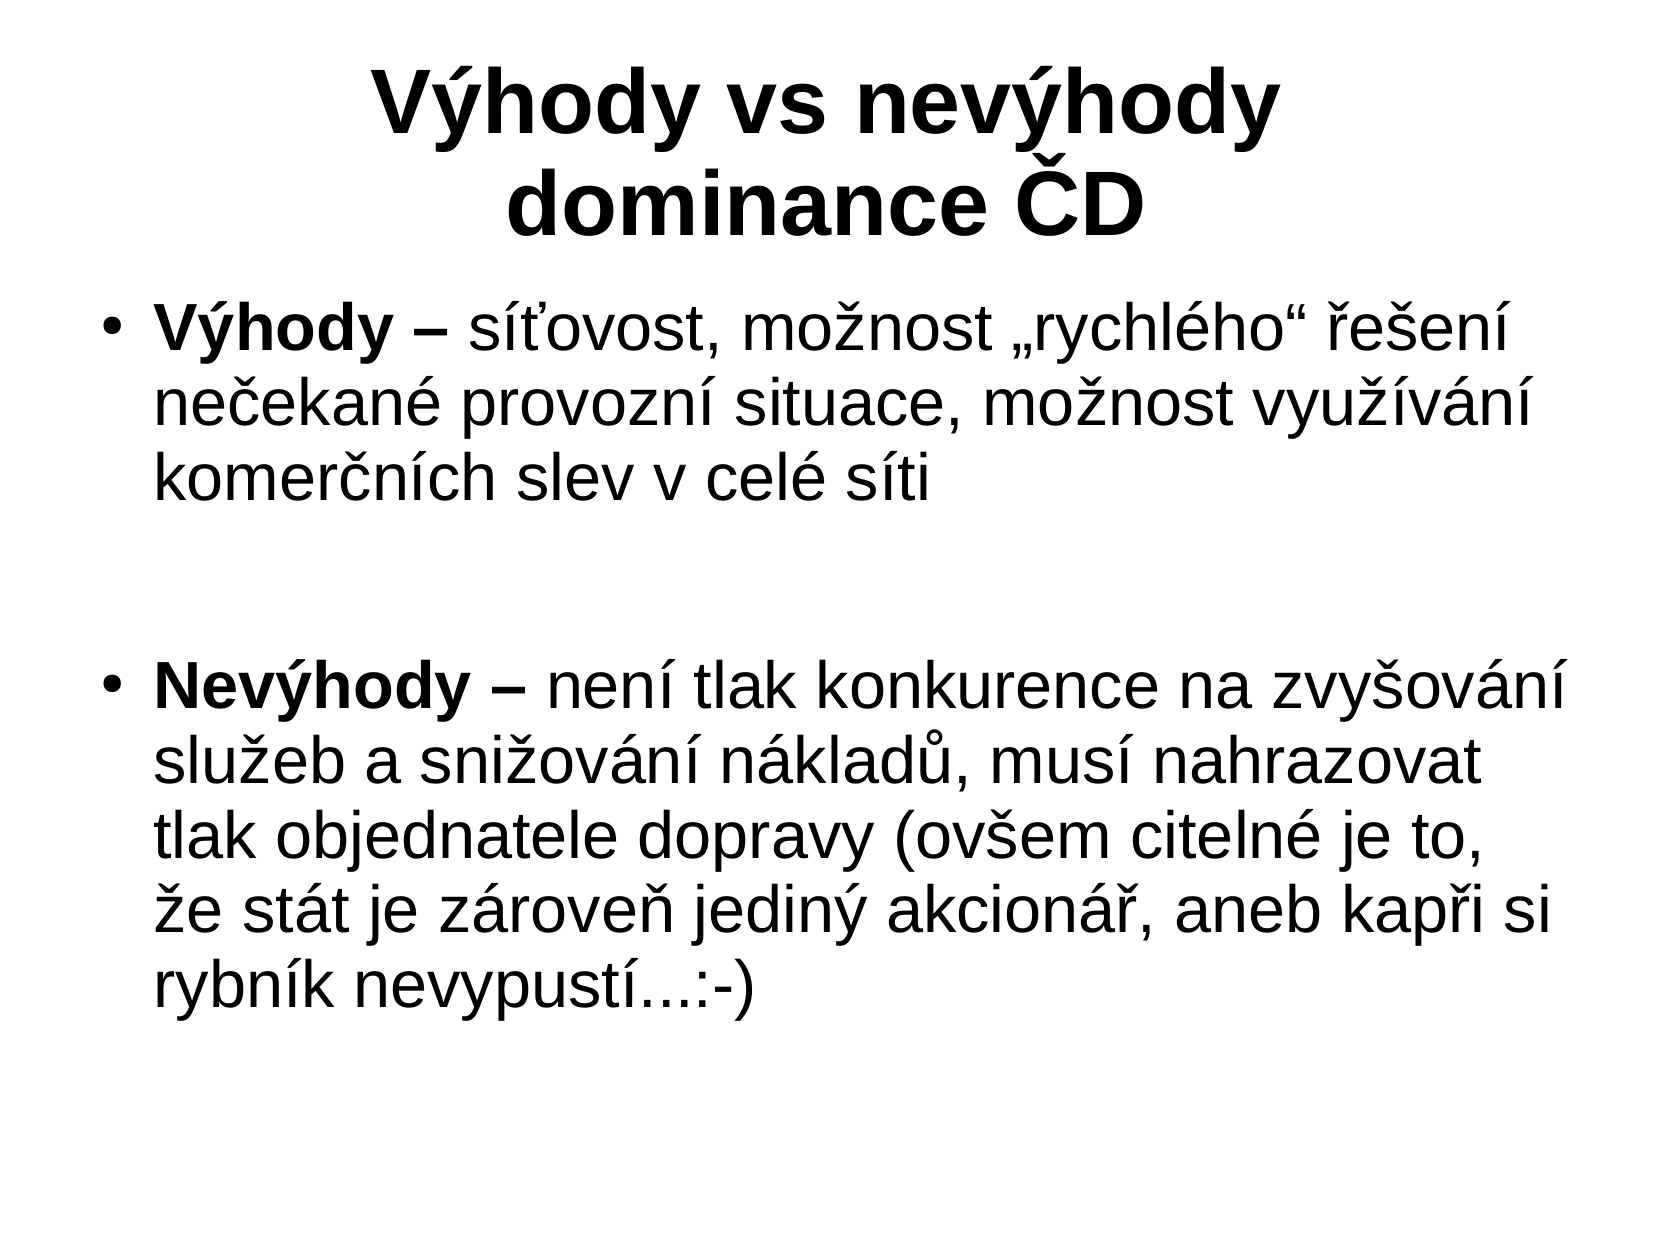

# Výhody vs nevýhody dominance ČD
Výhody – síťovost, možnost „rychlého“ řešení nečekané provozní situace, možnost využívání komerčních slev v celé síti
Nevýhody – není tlak konkurence na zvyšování služeb a snižování nákladů, musí nahrazovat tlak objednatele dopravy (ovšem citelné je to, že stát je zároveň jediný akcionář, aneb kapři si rybník nevypustí...:-)